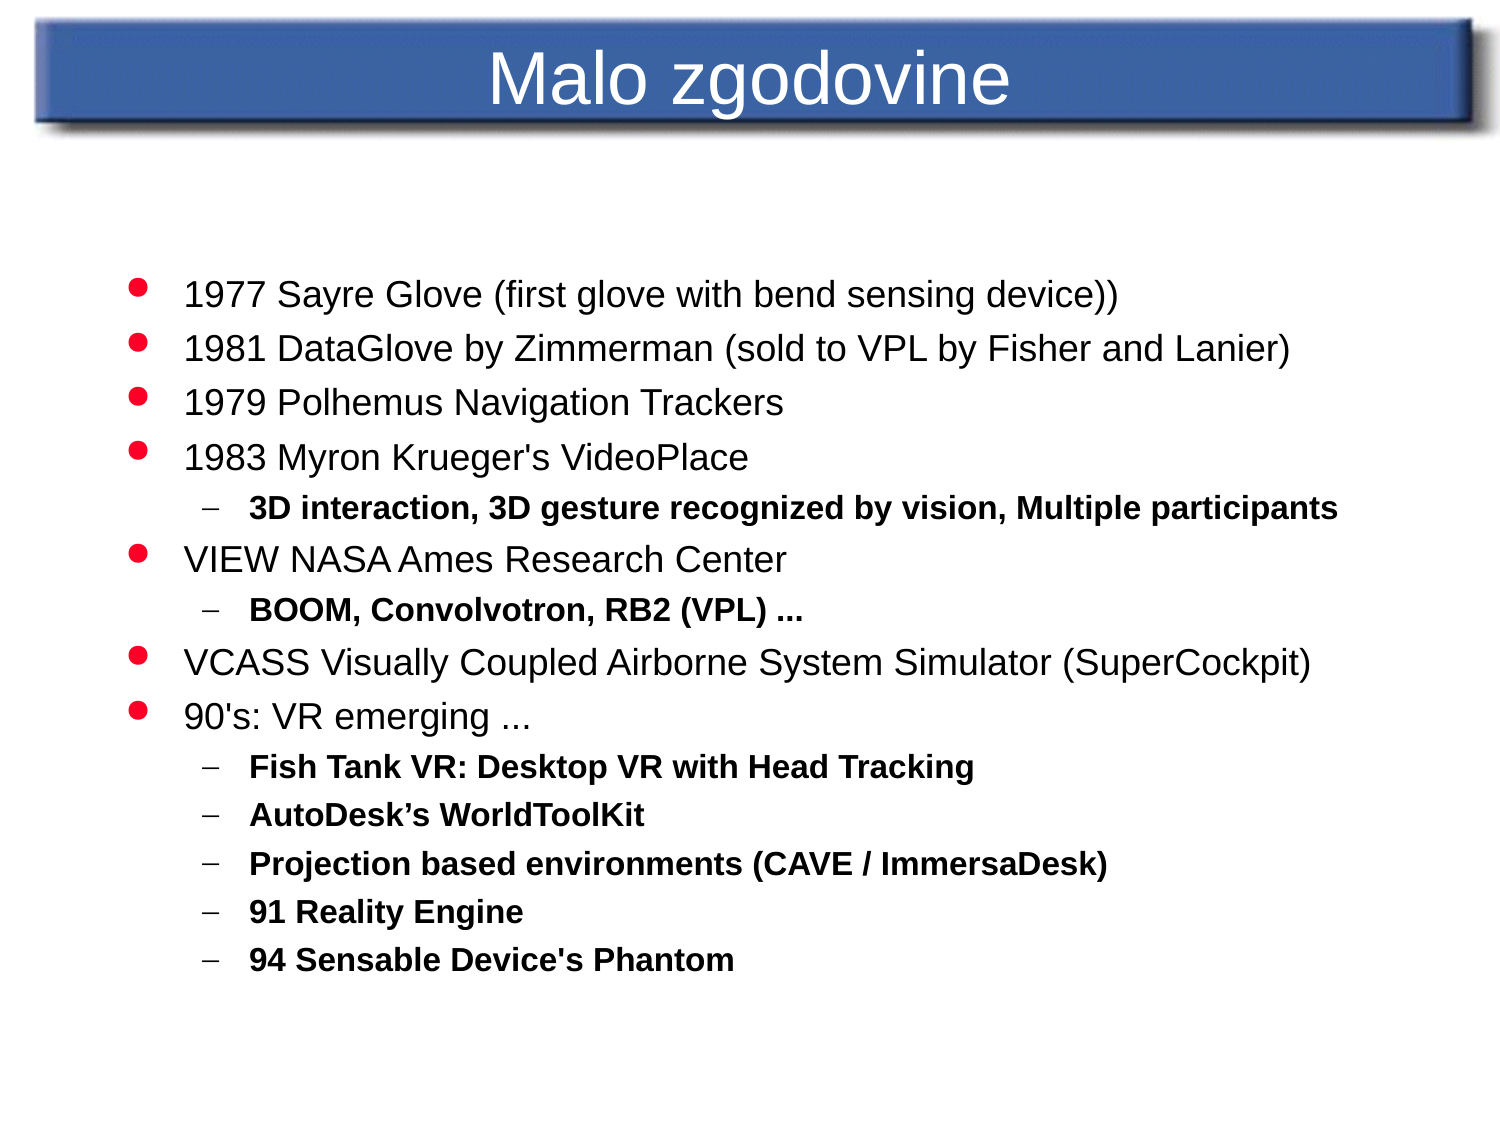

# Malo zgodovine
1977 Sayre Glove (first glove with bend sensing device))
1981 DataGlove by Zimmerman (sold to VPL by Fisher and Lanier)
1979 Polhemus Navigation Trackers
1983 Myron Krueger's VideoPlace
3D interaction, 3D gesture recognized by vision, Multiple participants
VIEW NASA Ames Research Center
BOOM, Convolvotron, RB2 (VPL) ...
VCASS Visually Coupled Airborne System Simulator (SuperCockpit)
90's: VR emerging ...
Fish Tank VR: Desktop VR with Head Tracking
AutoDesk’s WorldToolKit
Projection based environments (CAVE / ImmersaDesk)
91 Reality Engine
94 Sensable Device's Phantom